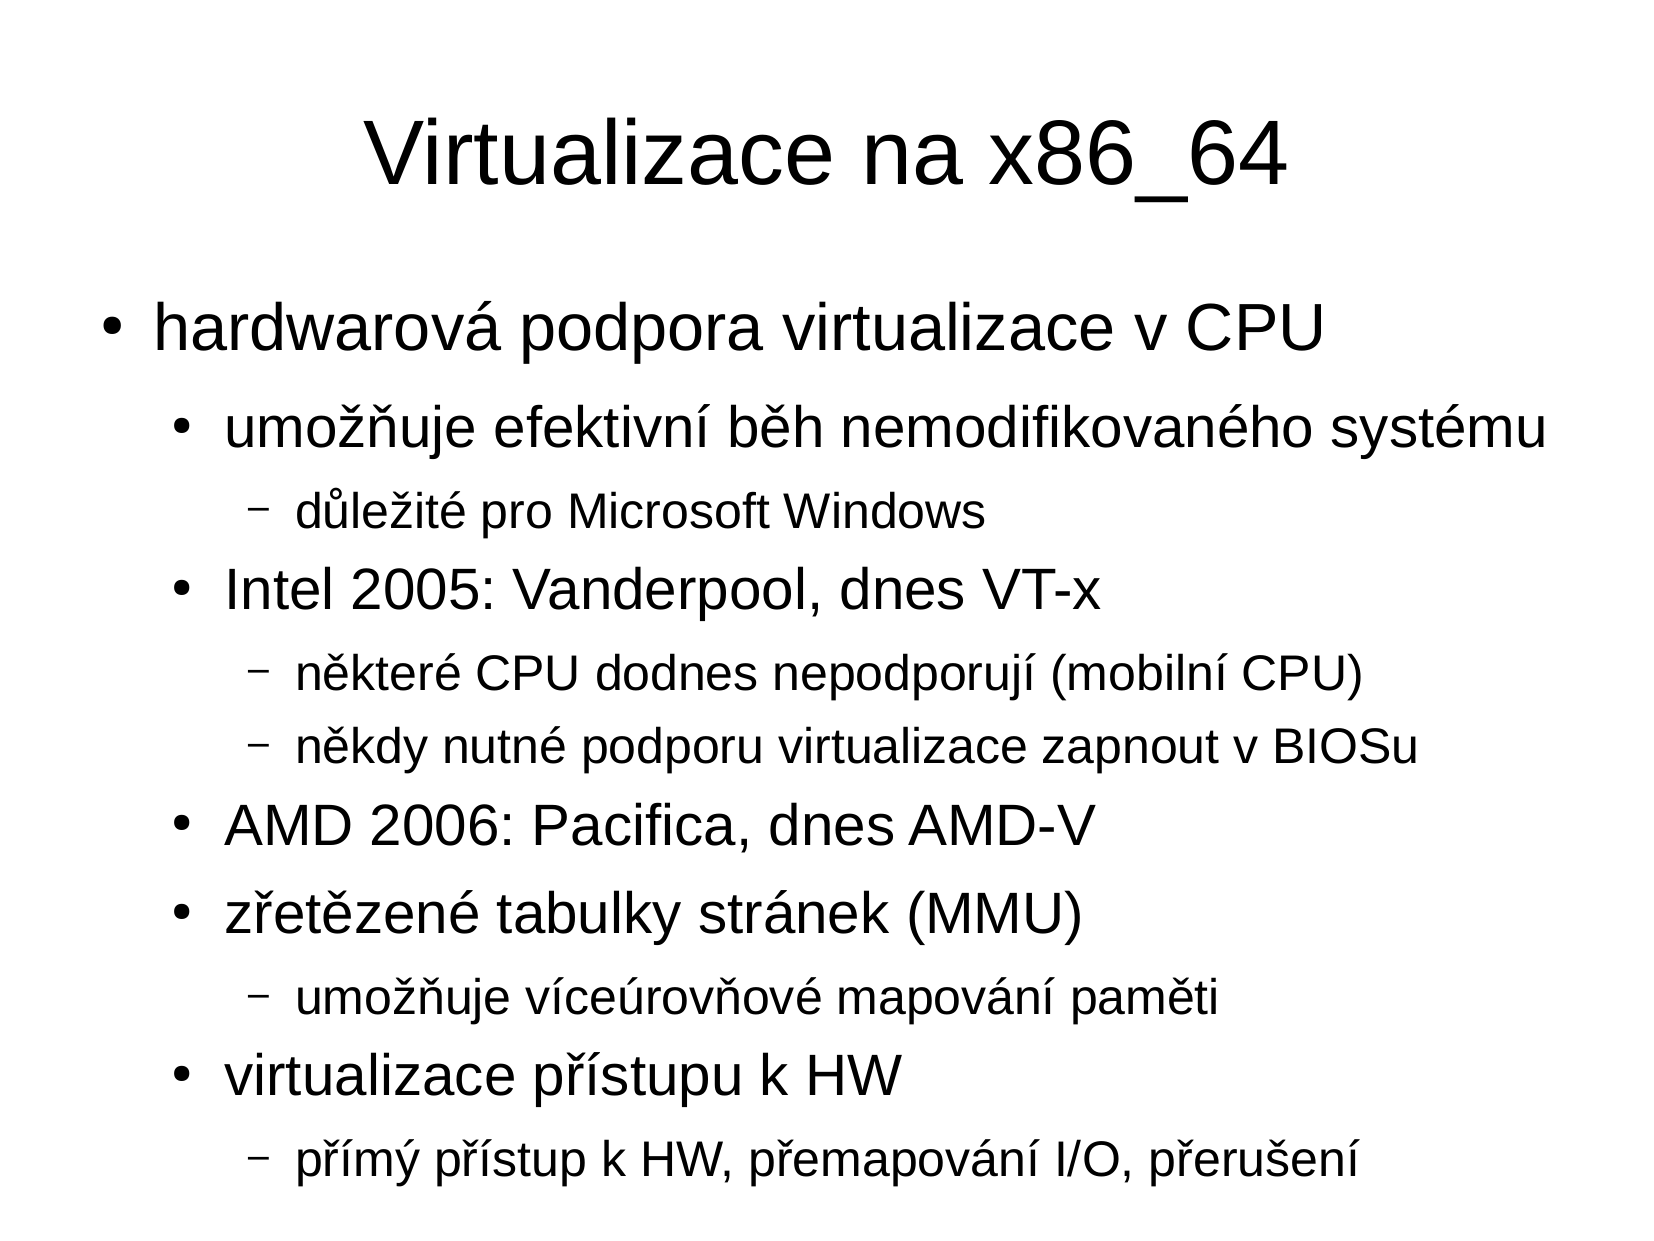

# Virtualizace na x86_64
hardwarová podpora virtualizace v CPU
umožňuje efektivní běh nemodifikovaného systému
důležité pro Microsoft Windows
Intel 2005: Vanderpool, dnes VT-x
některé CPU dodnes nepodporují (mobilní CPU)
někdy nutné podporu virtualizace zapnout v BIOSu
AMD 2006: Pacifica, dnes AMD-V
zřetězené tabulky stránek (MMU)
umožňuje víceúrovňové mapování paměti
virtualizace přístupu k HW
přímý přístup k HW, přemapování I/O, přerušení